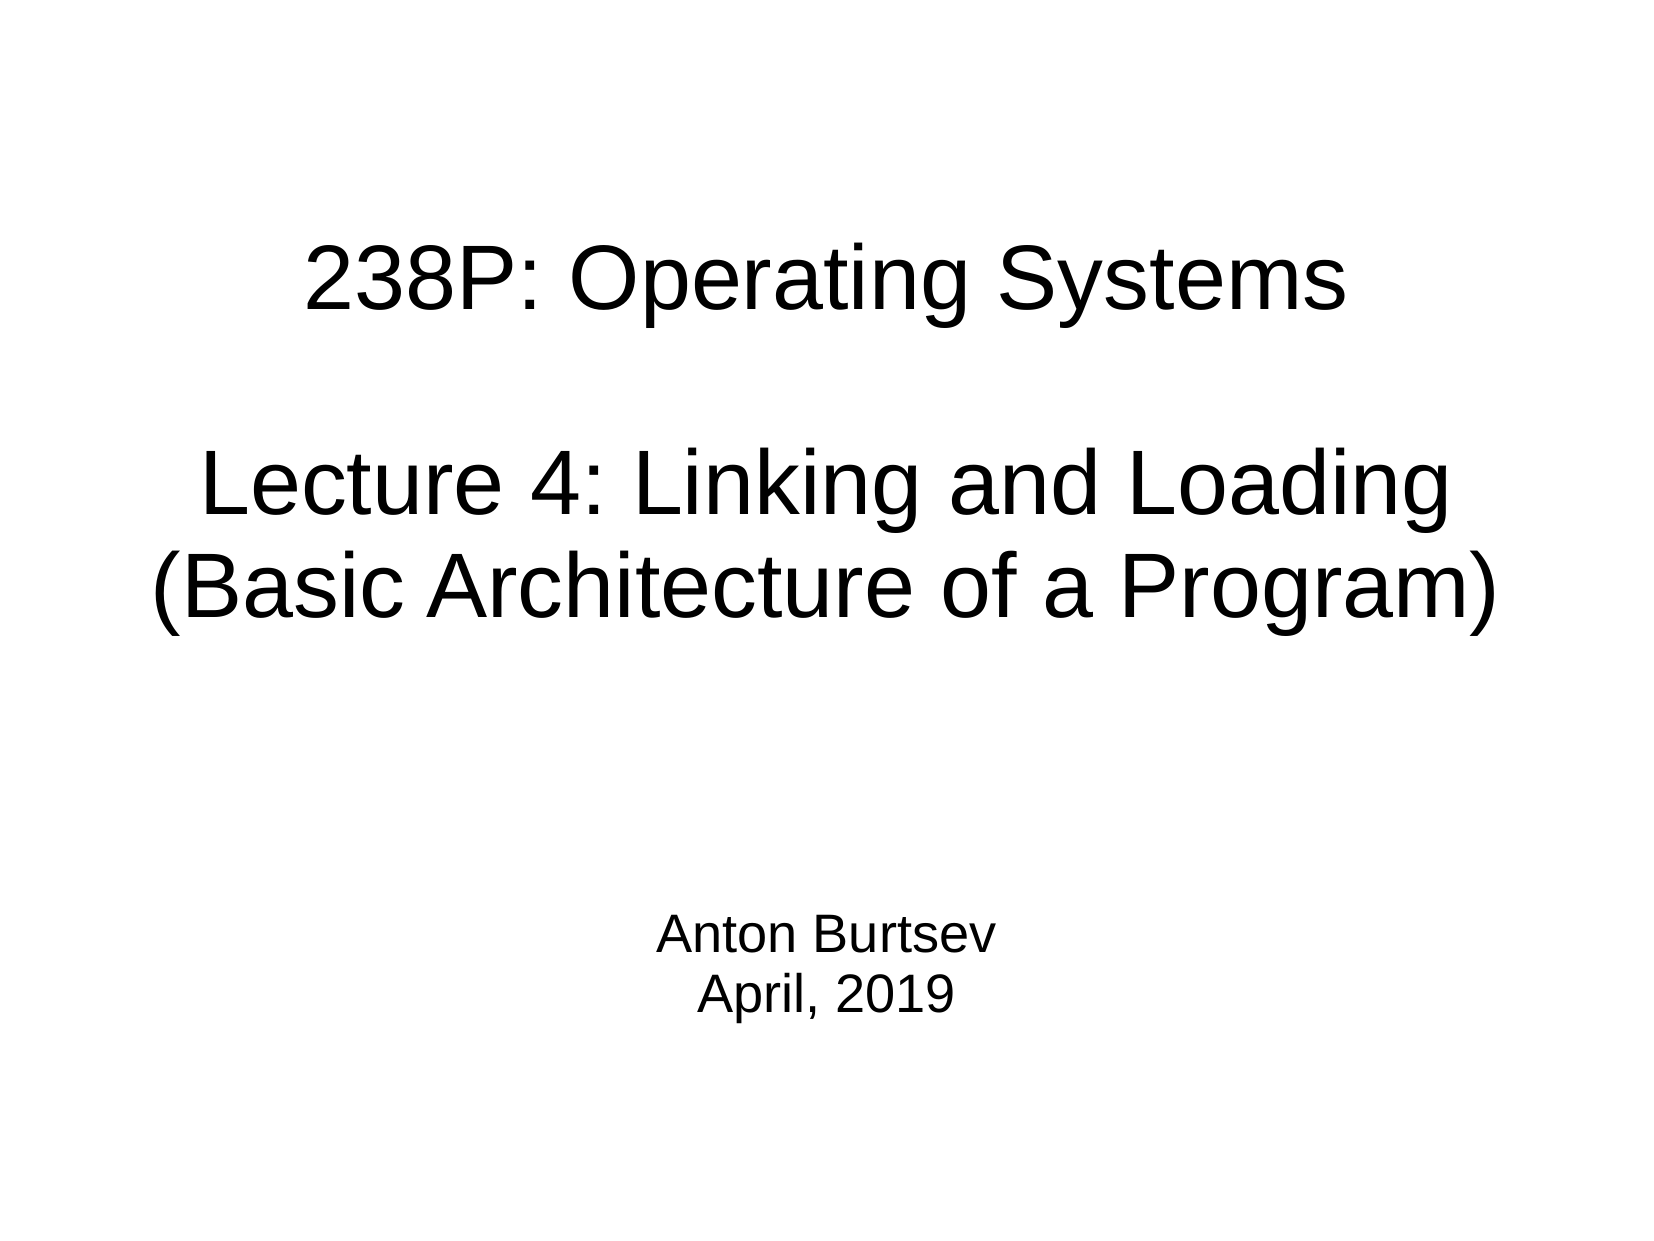

# 238P: Operating Systems Lecture 4: Linking and Loading (Basic Architecture of a Program)
Anton Burtsev
April, 2019